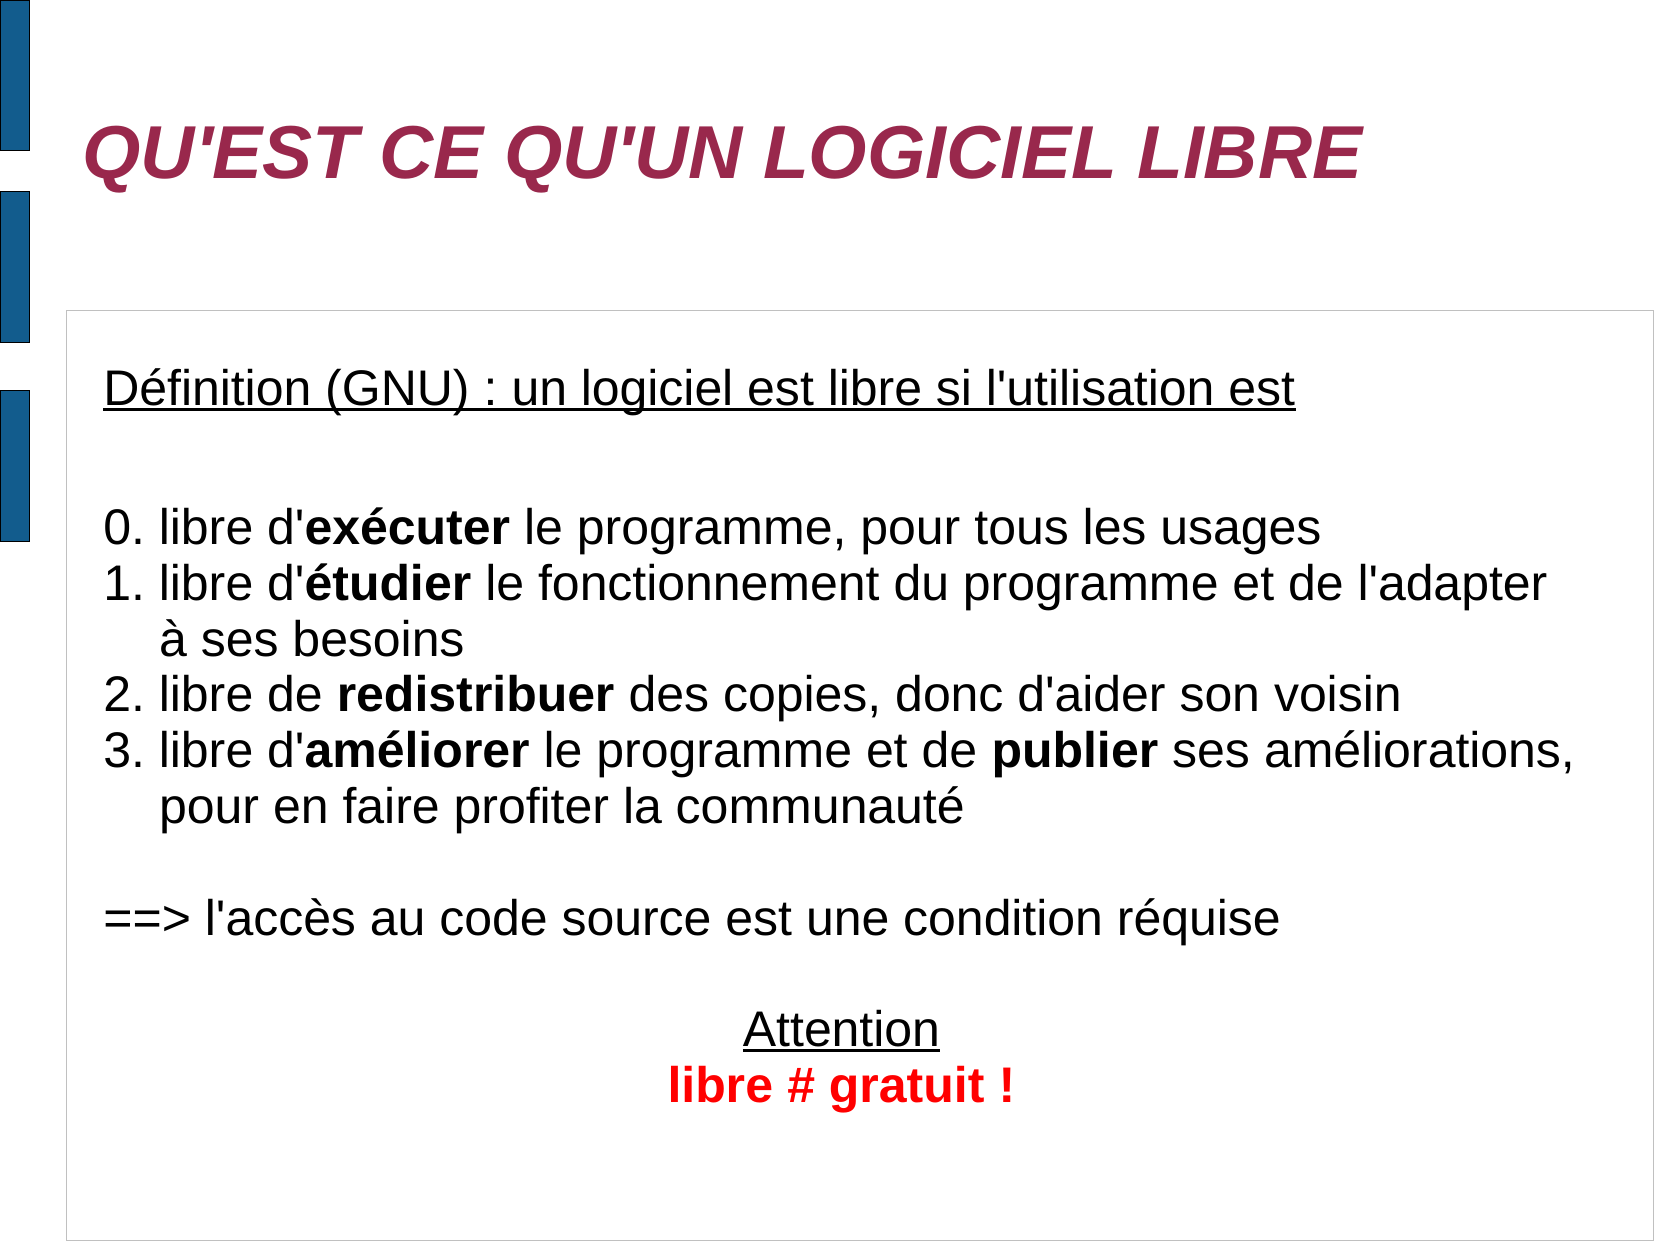

# QU'EST CE QU'UN LOGICIEL LIBRE
Définition (GNU) : un logiciel est libre si l'utilisation est
0. libre d'exécuter le programme, pour tous les usages
1. libre d'étudier le fonctionnement du programme et de l'adapter
 à ses besoins
2. libre de redistribuer des copies, donc d'aider son voisin
3. libre d'améliorer le programme et de publier ses améliorations,
 pour en faire profiter la communauté
==> l'accès au code source est une condition réquise
Attention
libre # gratuit !